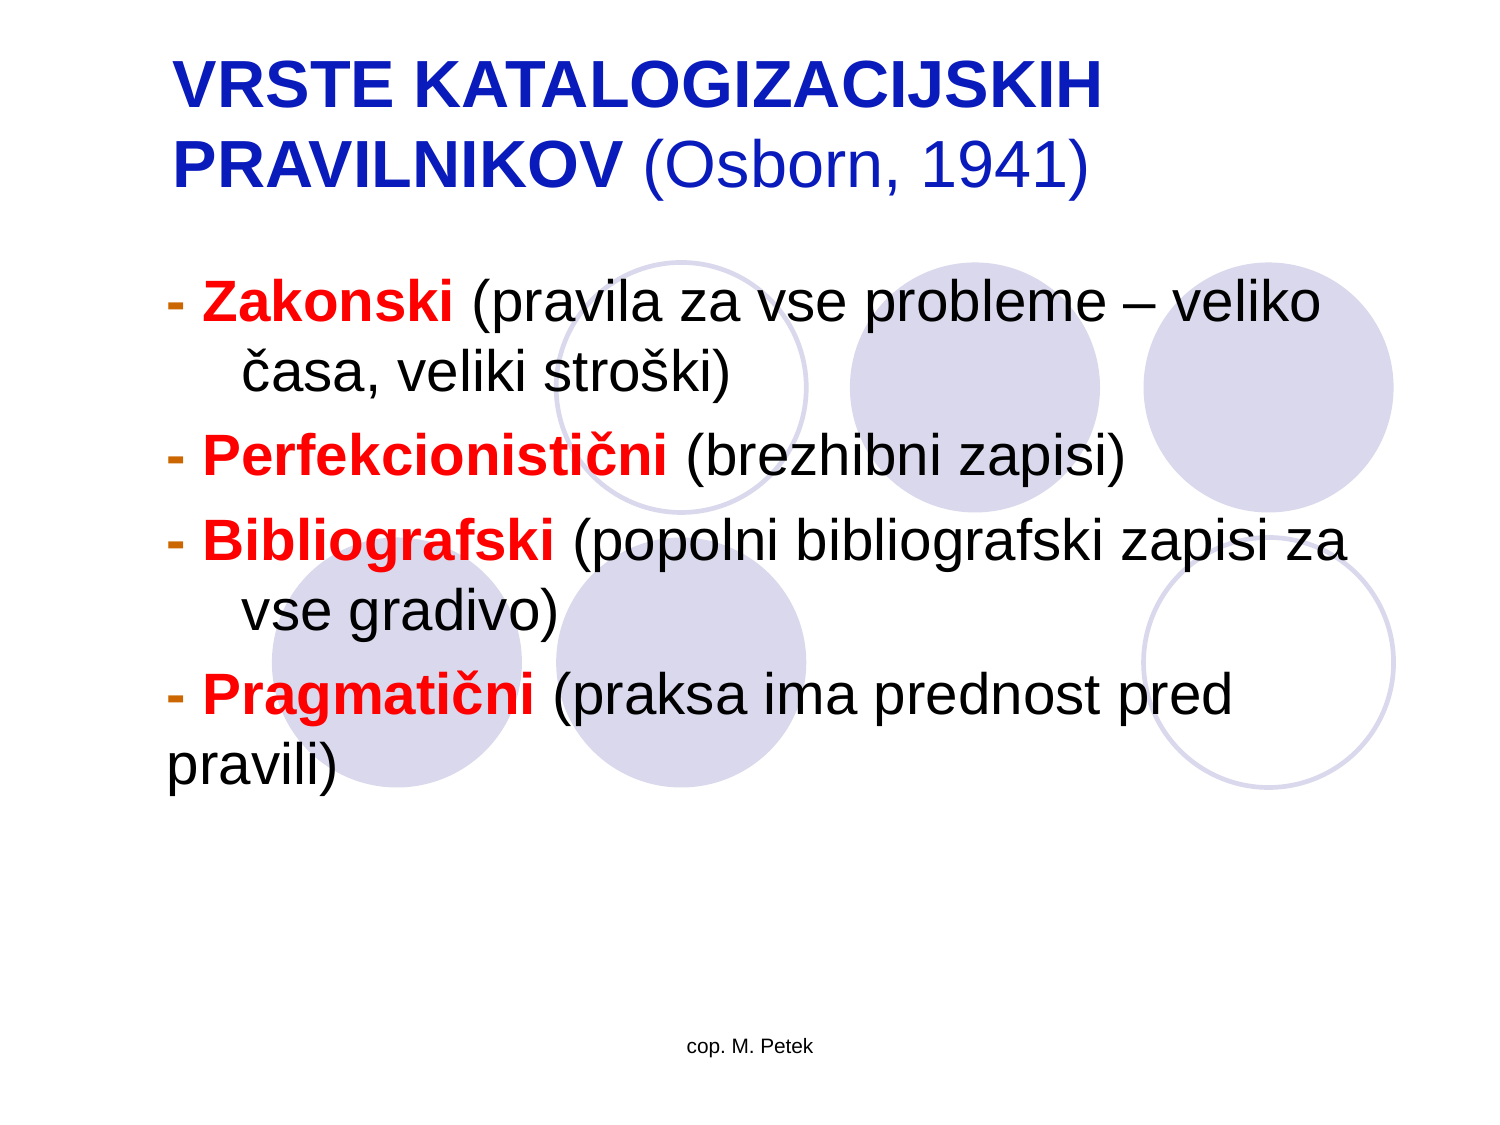

# VRSTE KATALOGIZACIJSKIH PRAVILNIKOV (Osborn, 1941)
- Zakonski (pravila za vse probleme – veliko 	časa, veliki stroški)
- Perfekcionistični (brezhibni zapisi)
- Bibliografski (popolni bibliografski zapisi za 	vse gradivo)
- Pragmatični (praksa ima prednost pred 	pravili)
cop. M. Petek